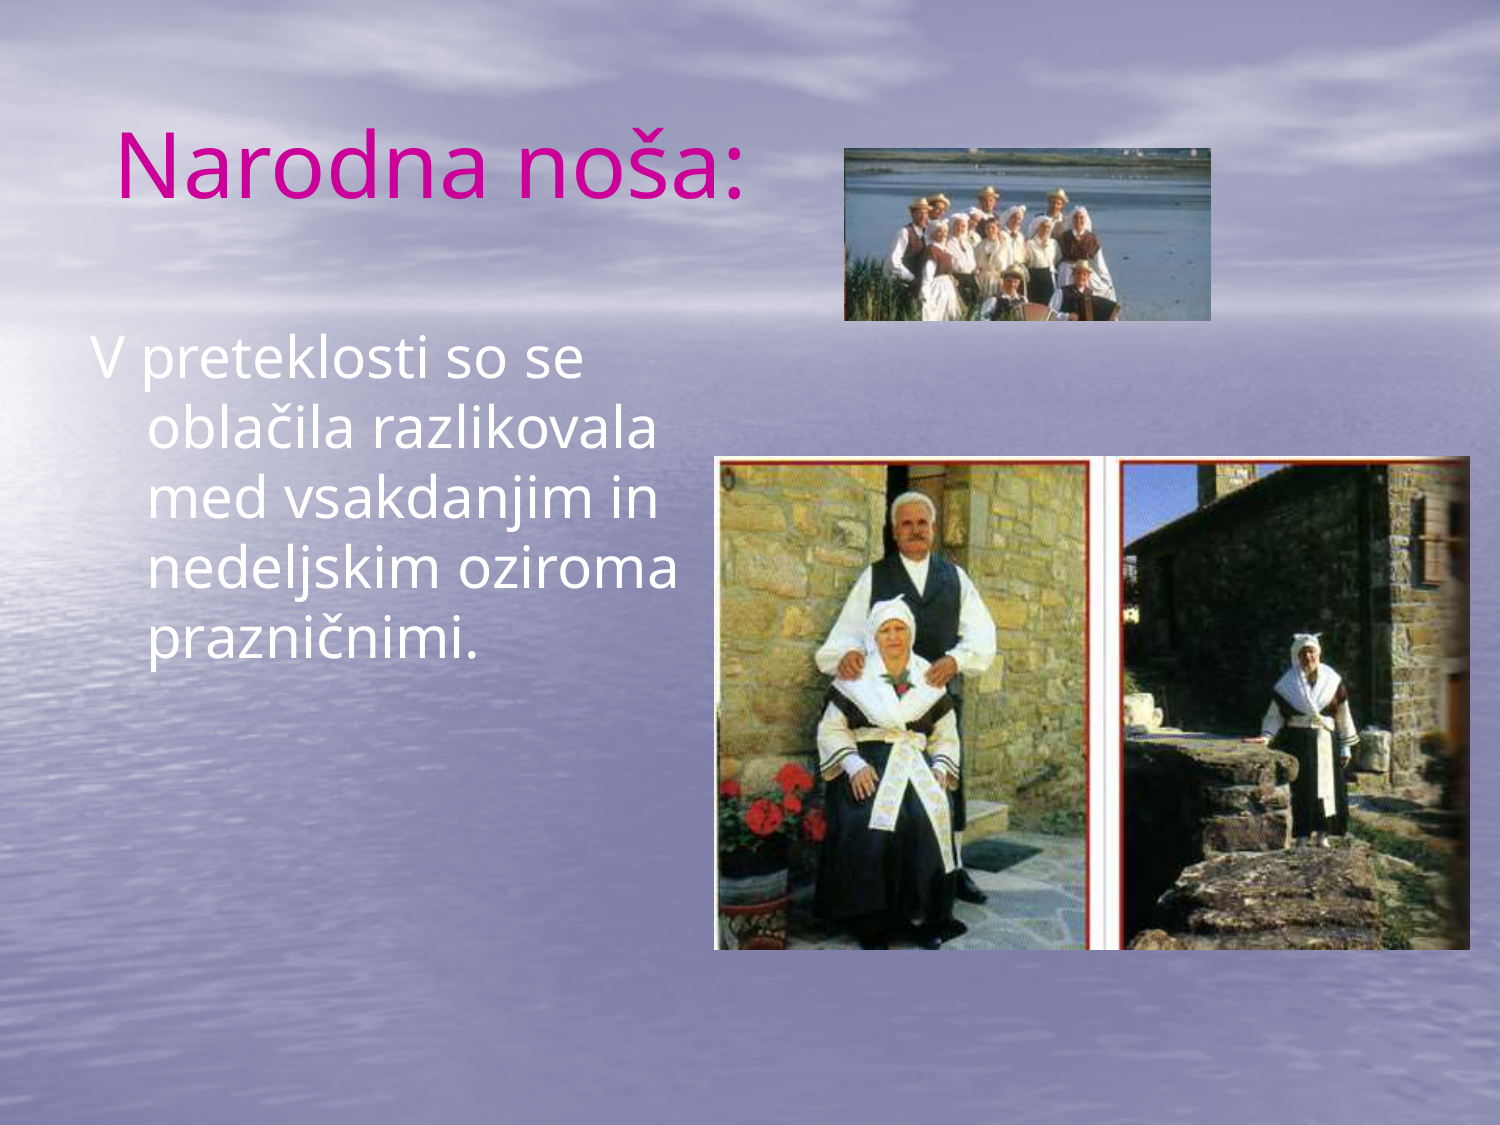

# Narodna noša:
V preteklosti so se oblačila razlikovala med vsakdanjim in nedeljskim oziroma prazničnimi.